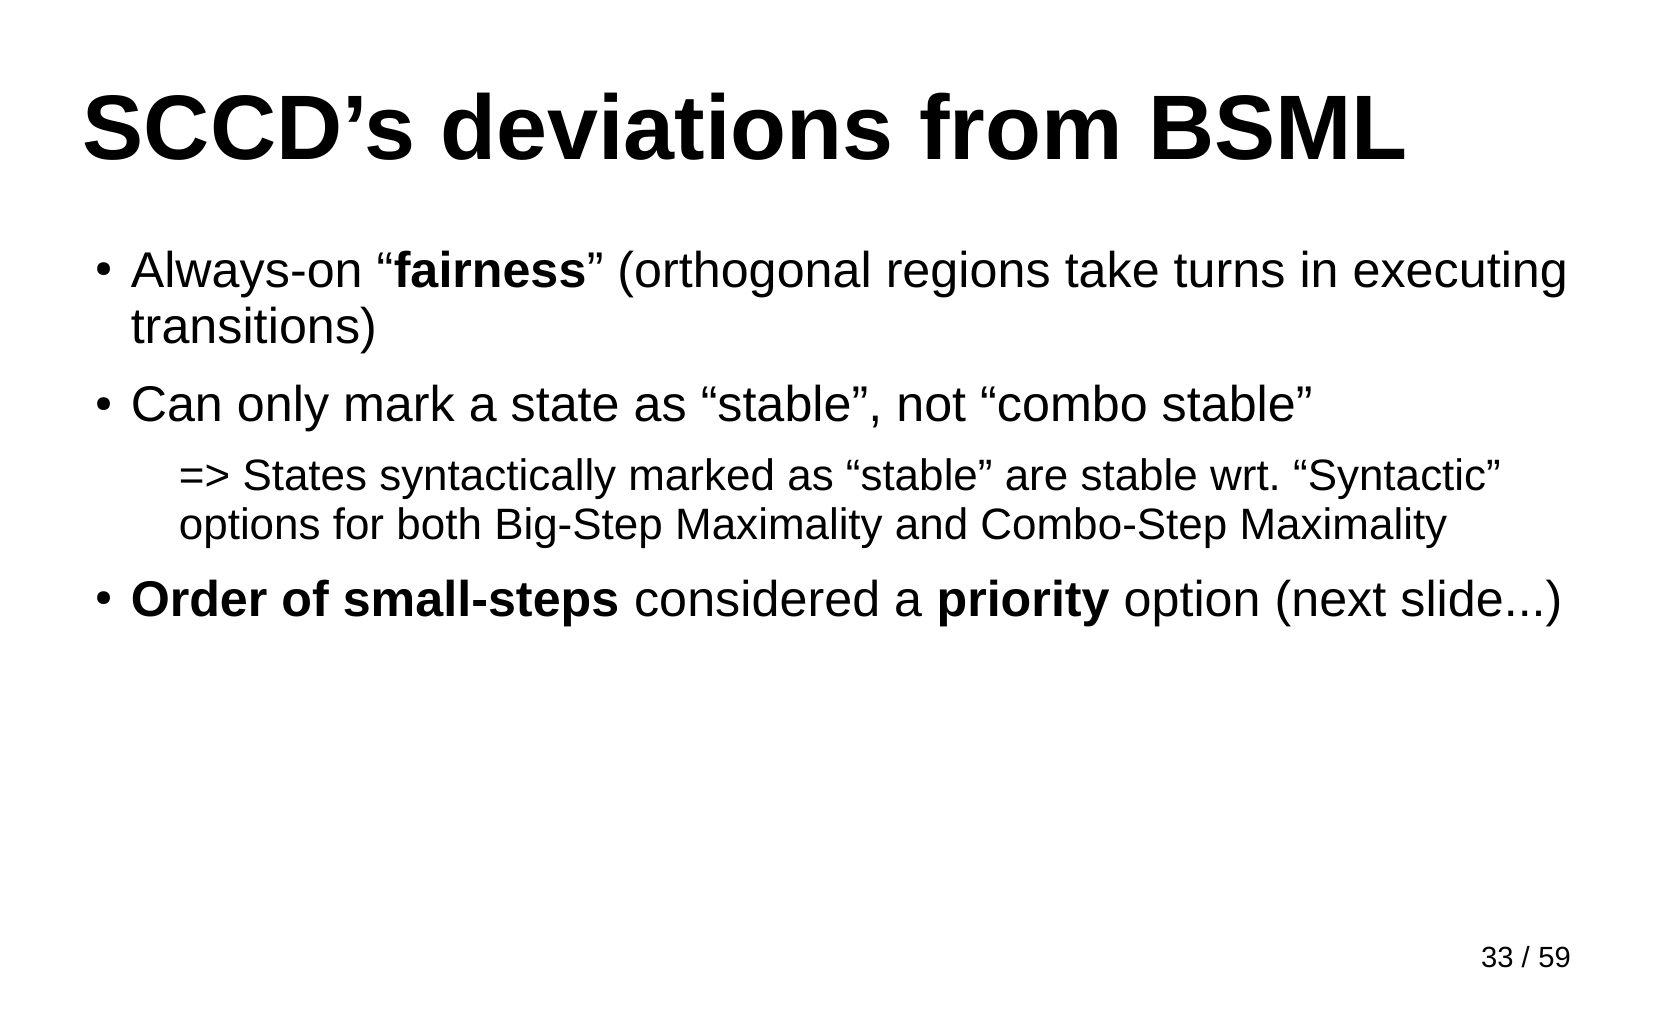

# SCCD’s deviations from BSML
Always-on “fairness” (orthogonal regions take turns in executing transitions)
Can only mark a state as “stable”, not “combo stable”
=> States syntactically marked as “stable” are stable wrt. “Syntactic” options for both Big-Step Maximality and Combo-Step Maximality
Order of small-steps considered a priority option (next slide...)
33